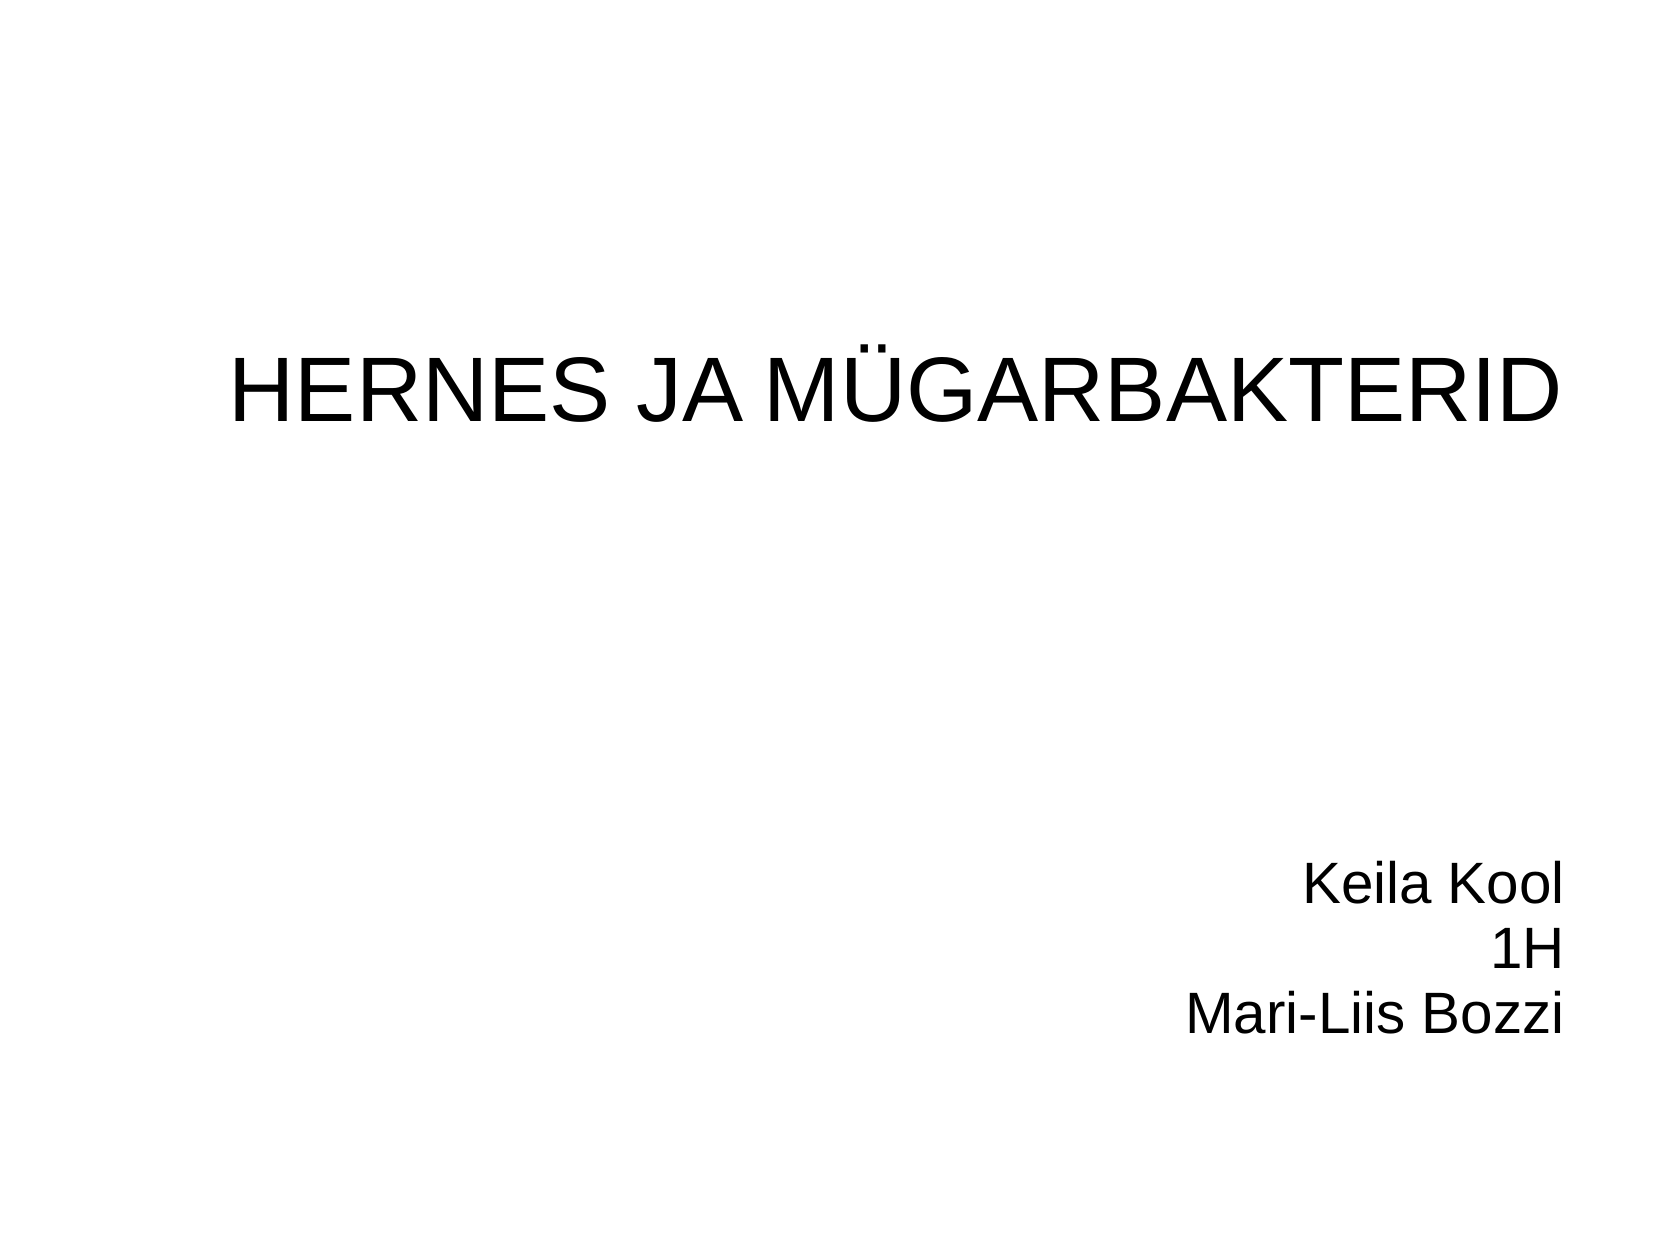

# HERNES JA MÜGARBAKTERID Keila Kool 1H Mari-Liis Bozzi